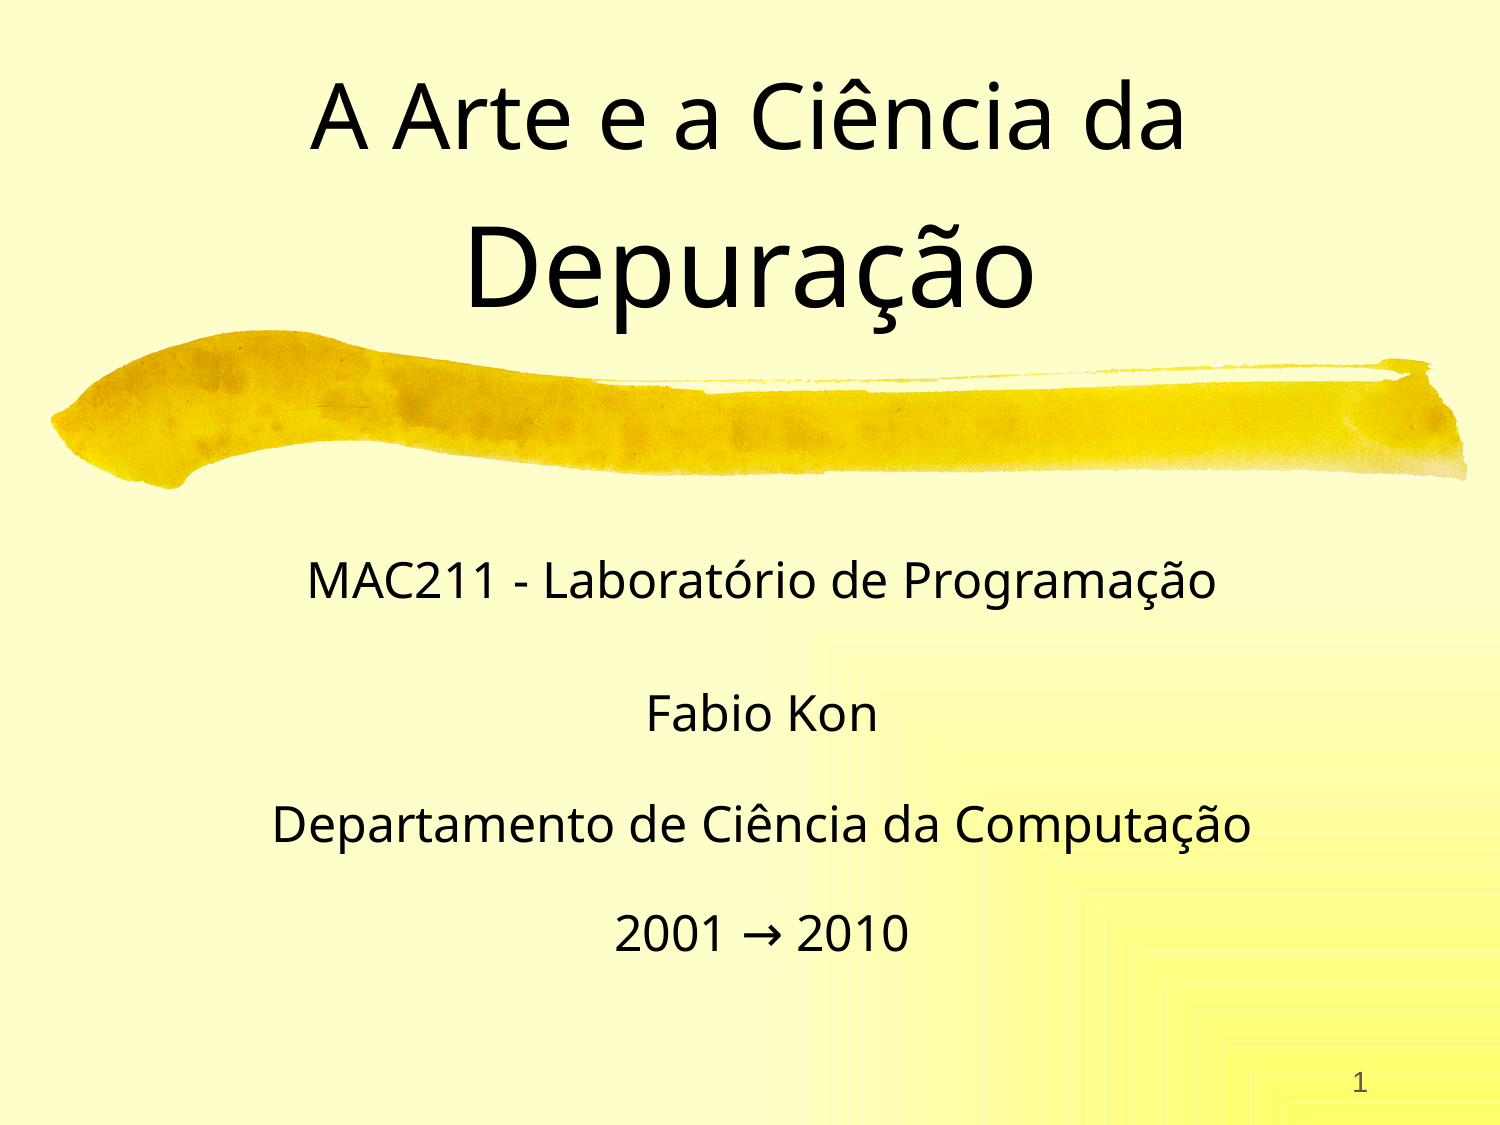

# A Arte e a Ciência da Depuração
MAC211 - Laboratório de Programação
Fabio Kon
Departamento de Ciência da Computação
2001 → 2010
1